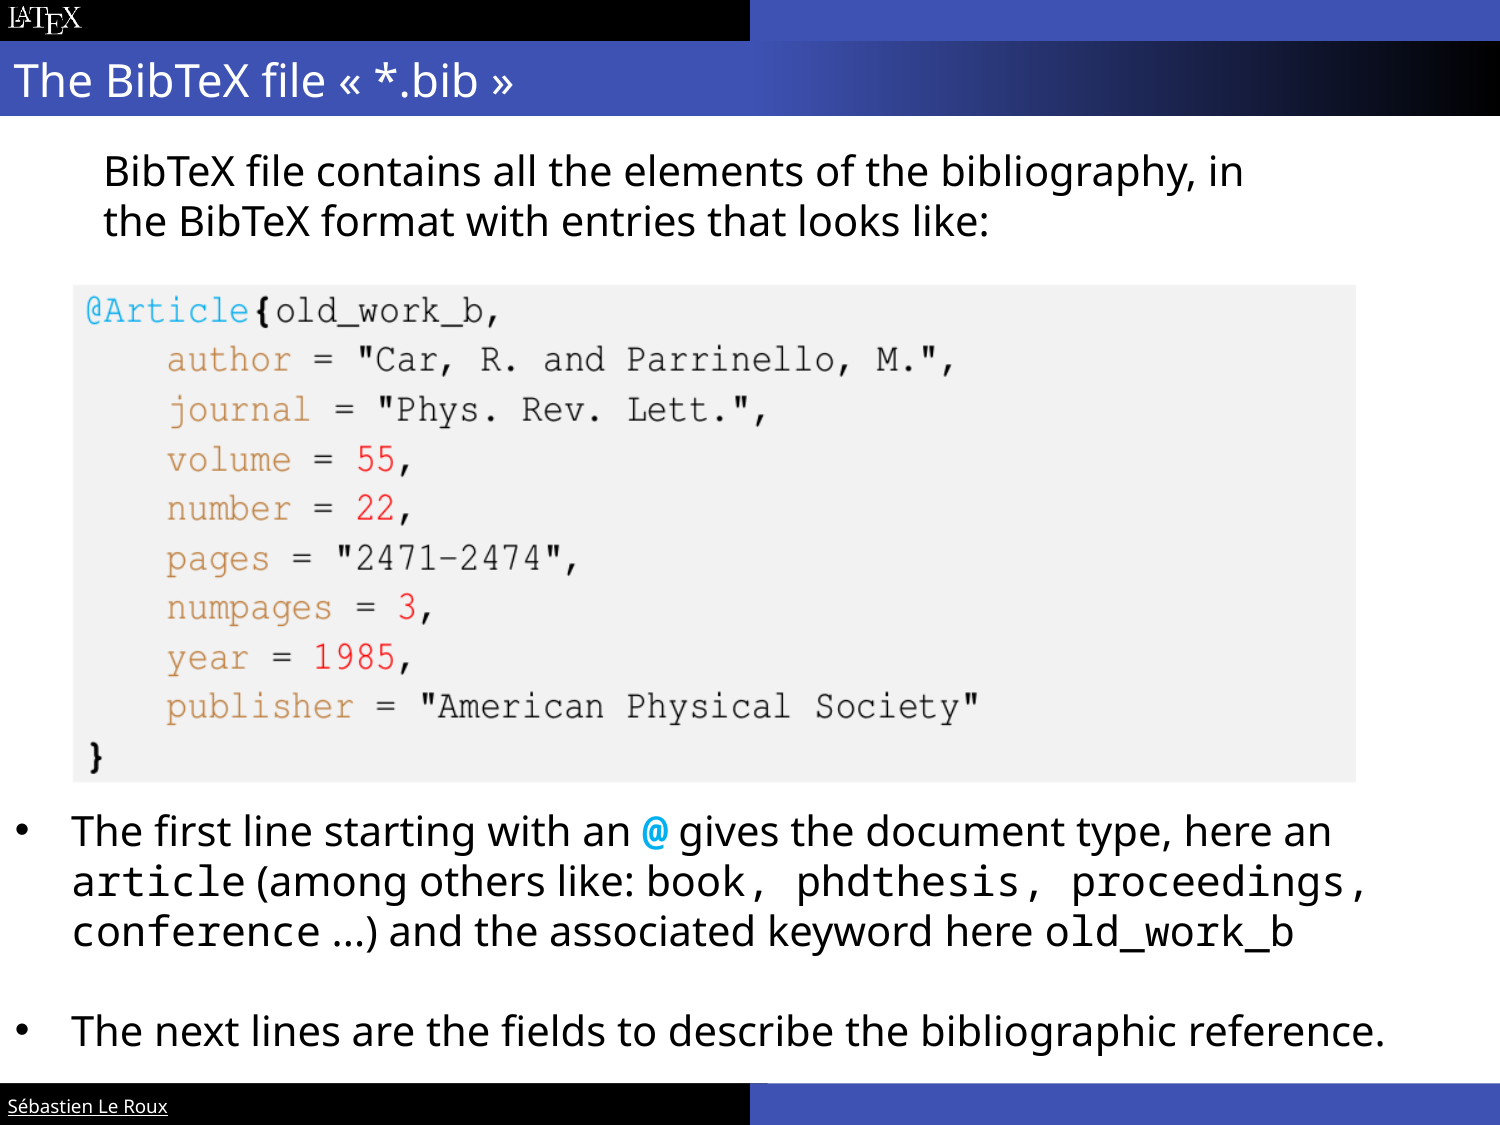

# The BibTeX file « *.bib »
BibTeX file contains all the elements of the bibliography, in the BibTeX format with entries that looks like:
The first line starting with an @ gives the document type, here an article (among others like: book, phdthesis, proceedings, conference ...) and the associated keyword here old_work_b
The next lines are the fields to describe the bibliographic reference.